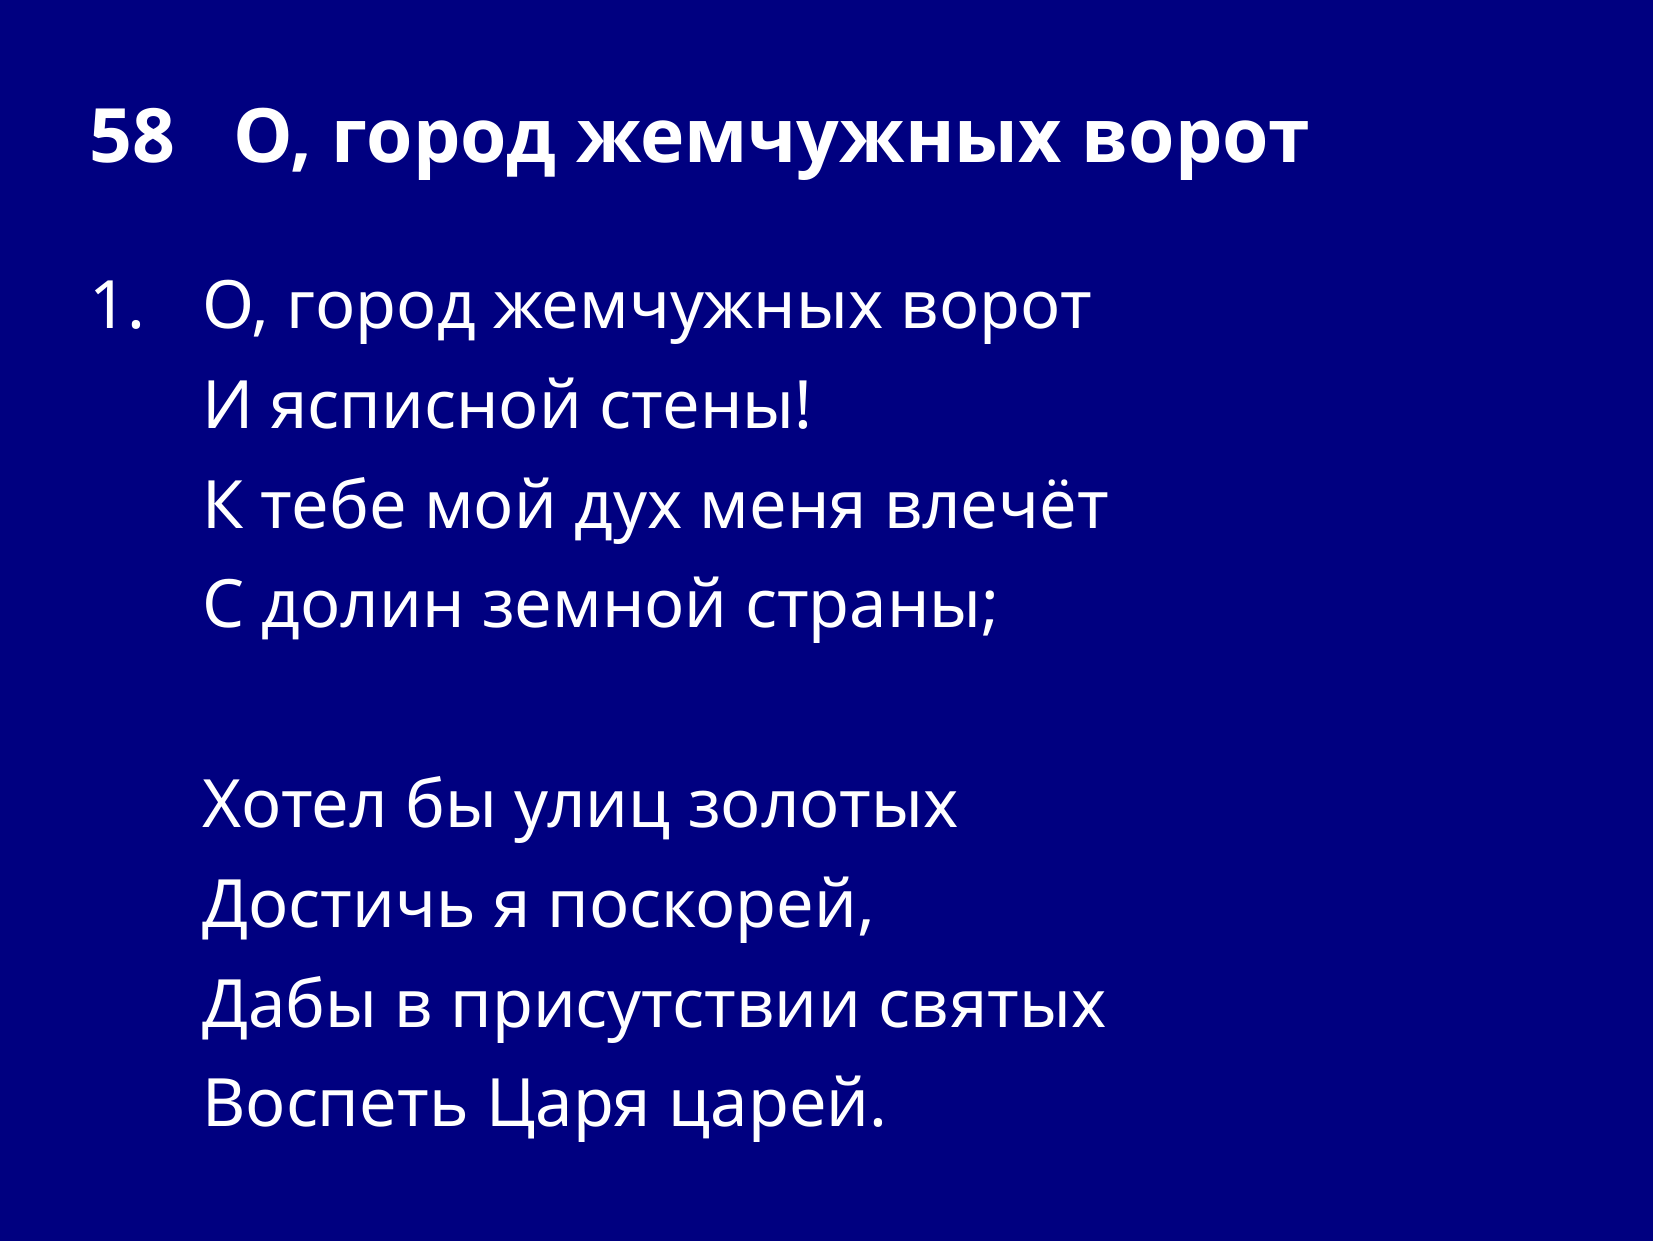

58 О, город жемчужных ворот
1.	О, город жемчужных ворот
	И ясписной стены!
	К тебе мой дух меня влечёт
	С долин земной страны;
	Хотел бы улиц золотых
	Достичь я поскорей,
	Дабы в присутствии святых
	Воспеть Царя царей.